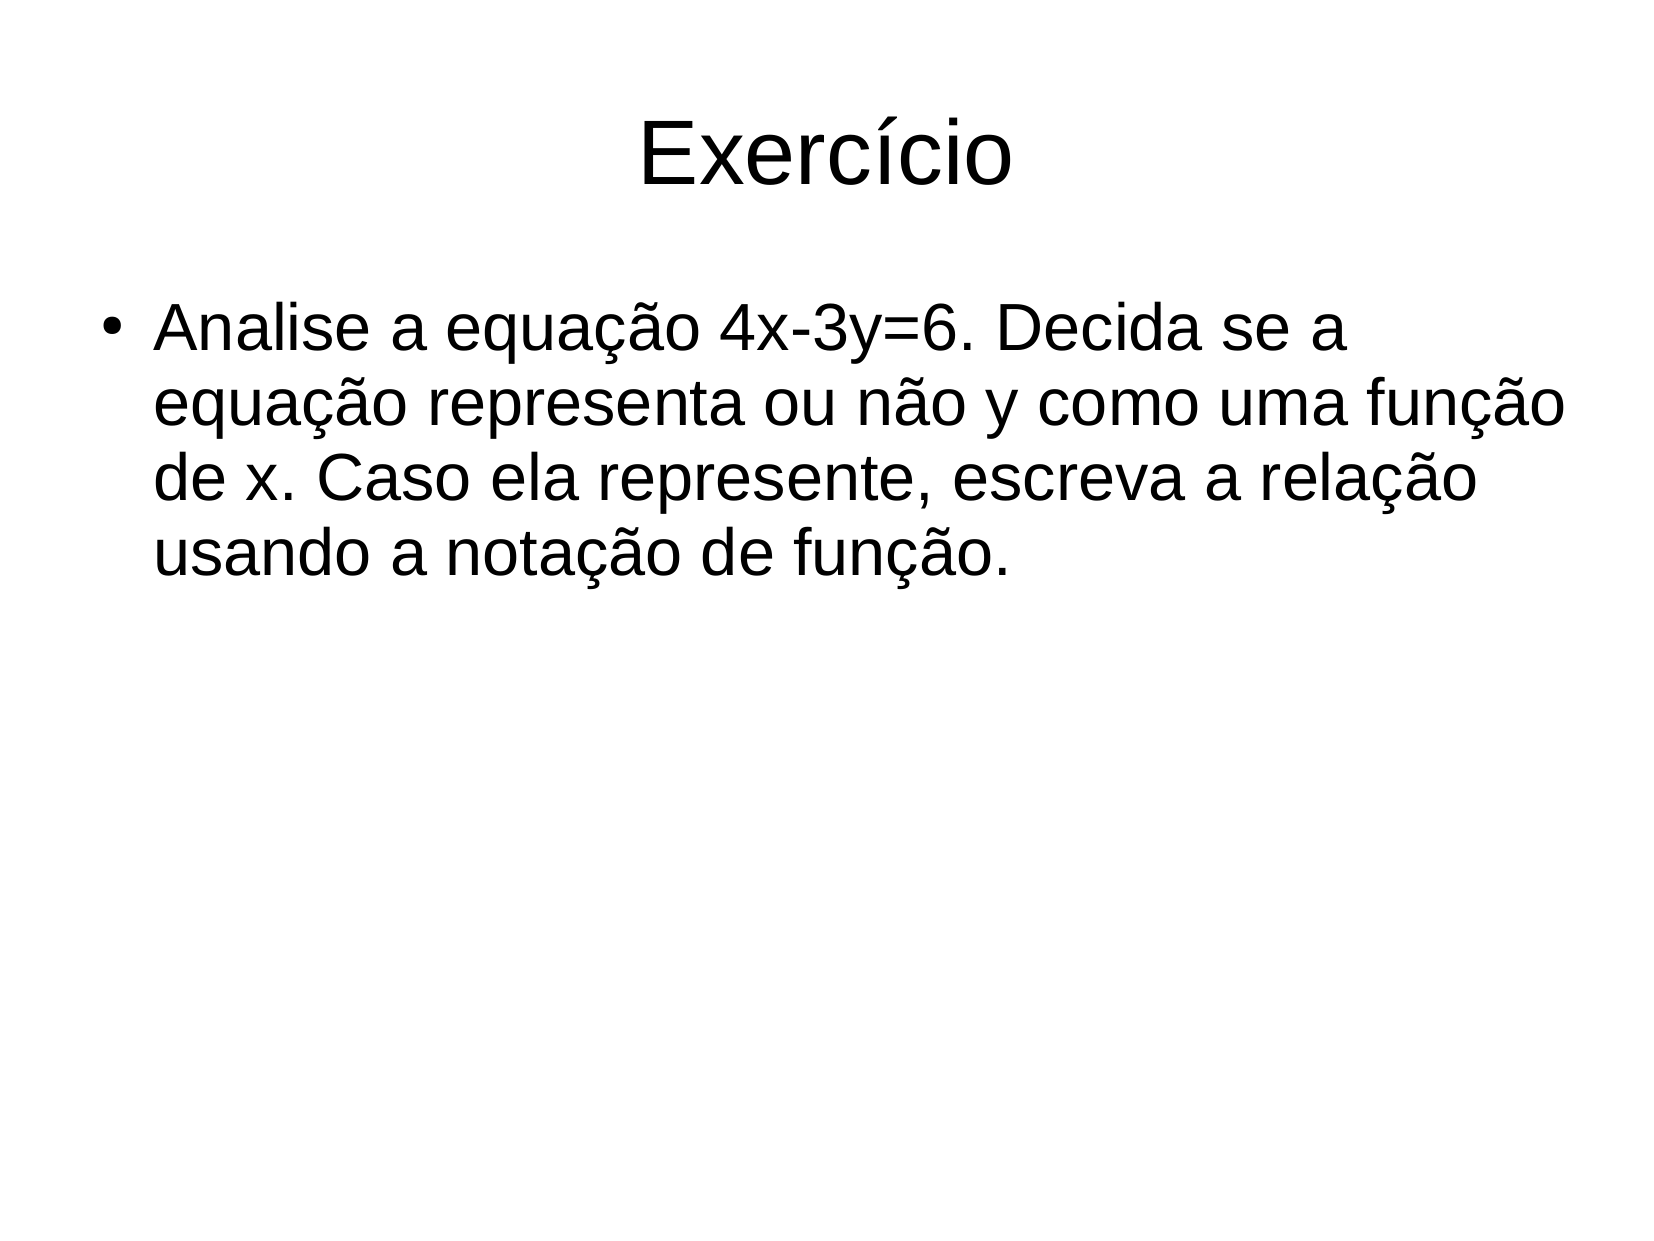

# Exercício
Analise a equação 4x-3y=6. Decida se a equação representa ou não y como uma função de x. Caso ela represente, escreva a relação usando a notação de função.